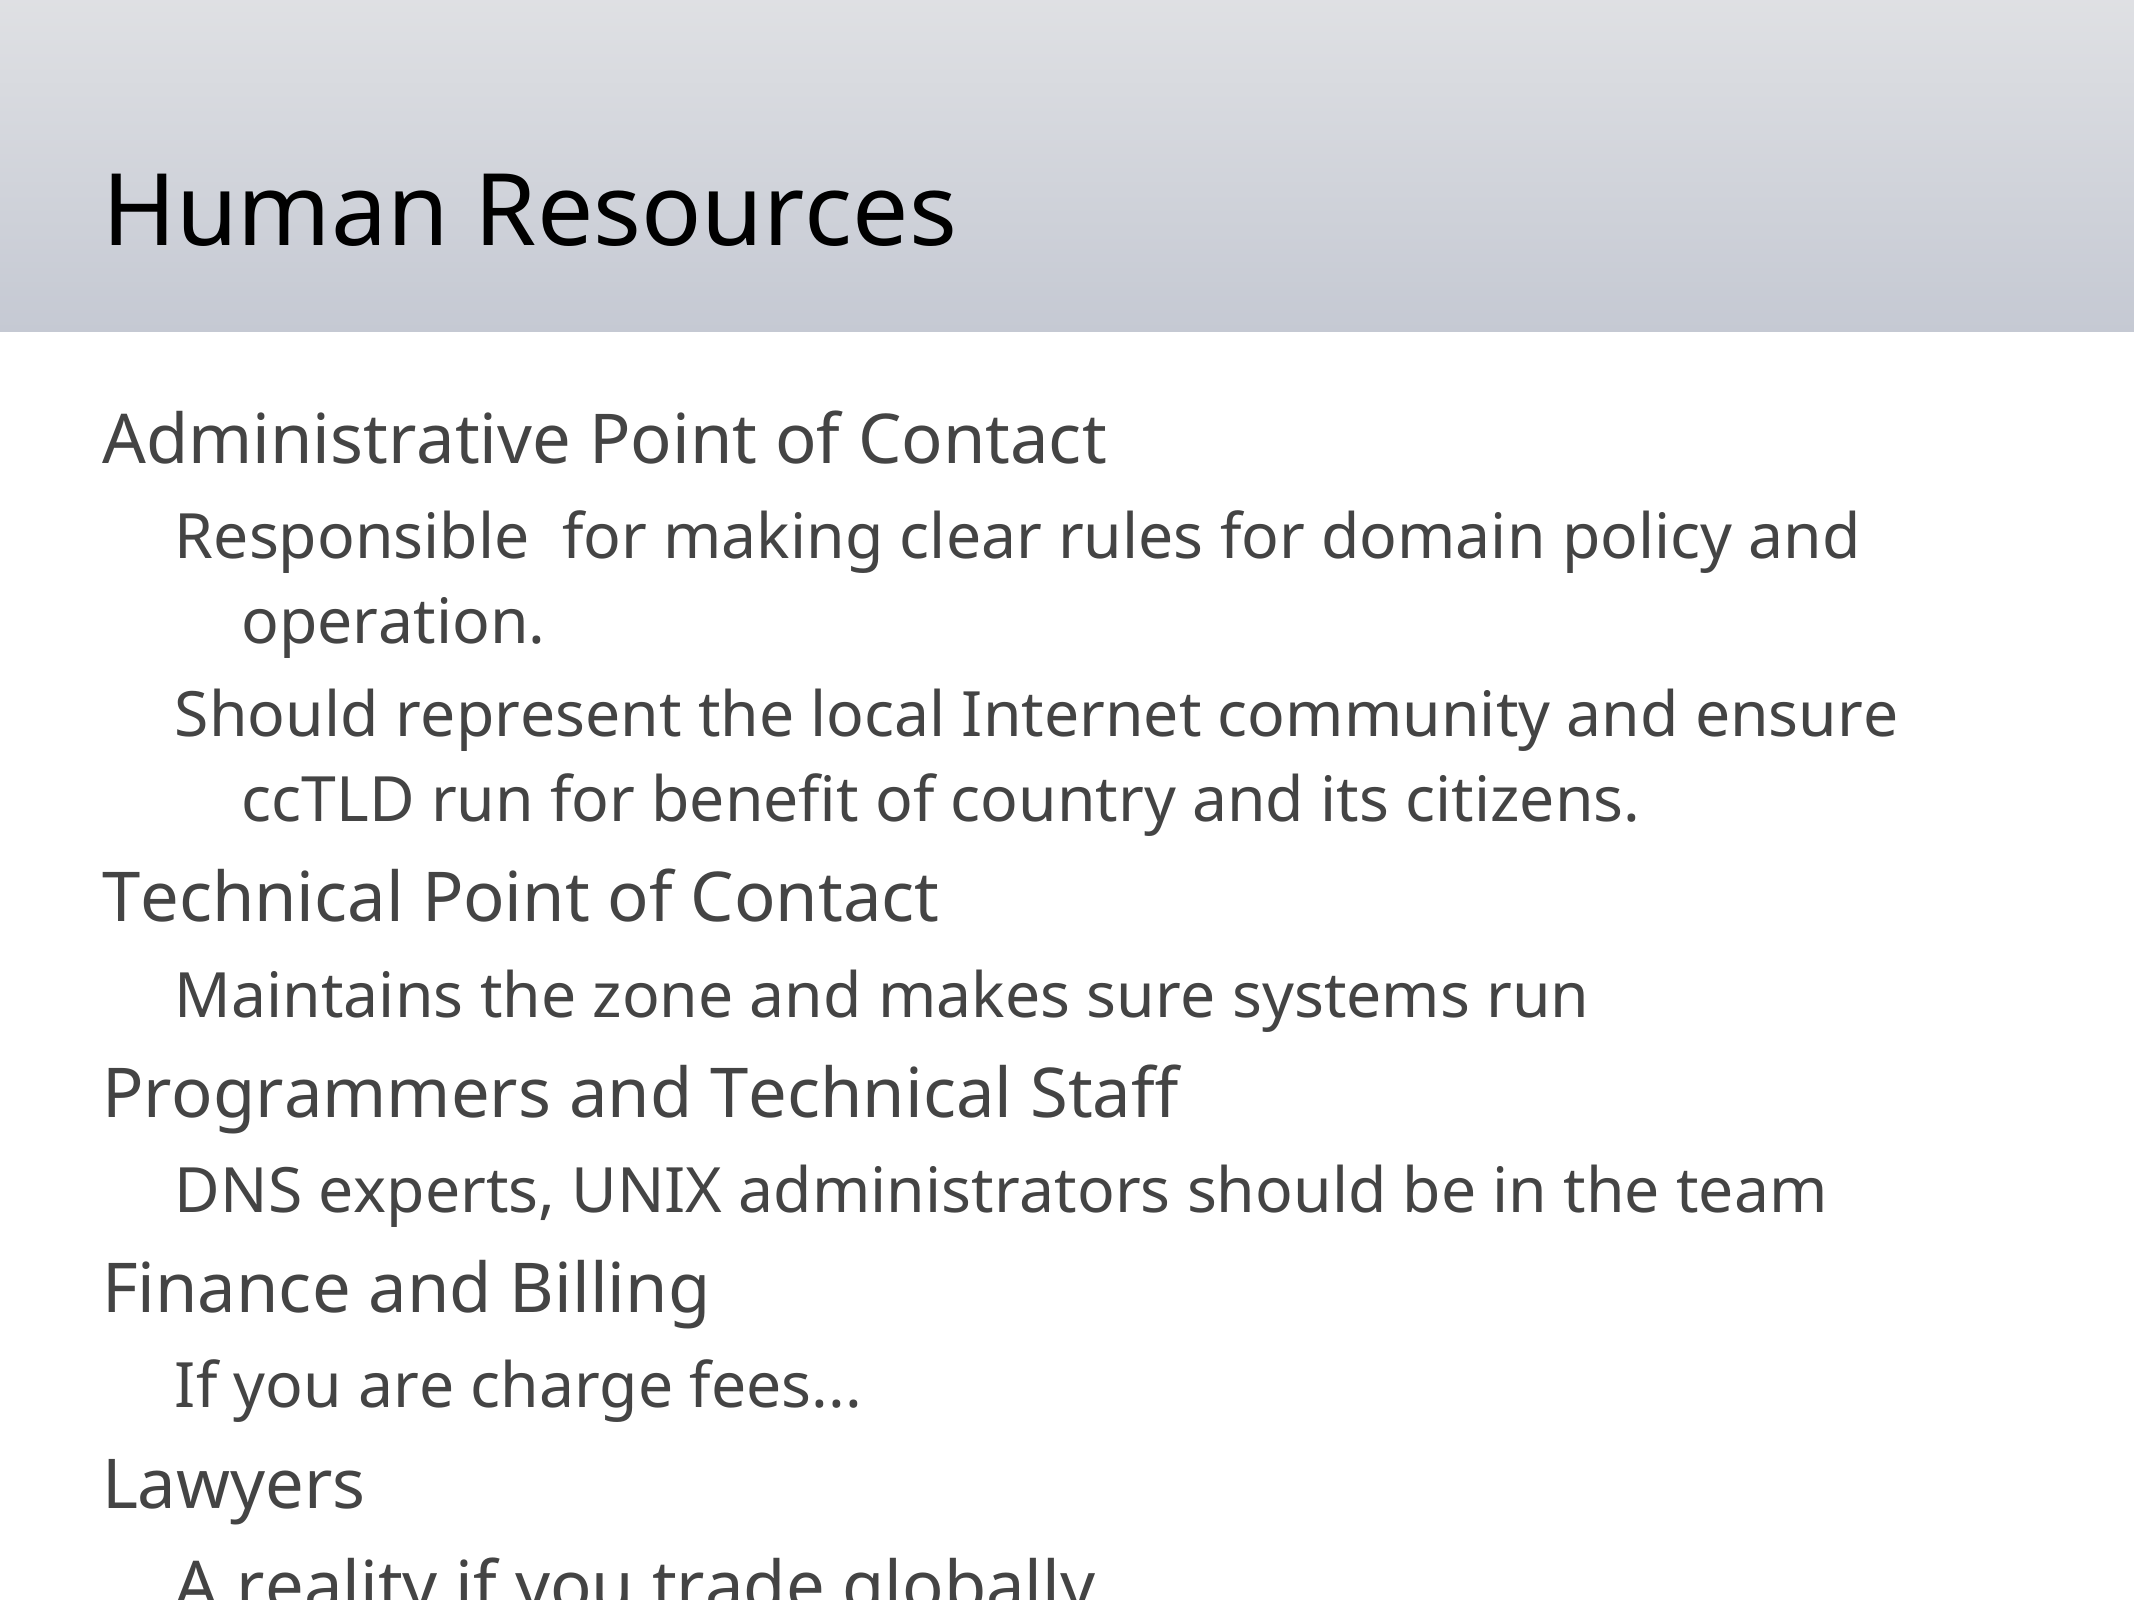

# Human Resources
Administrative Point of Contact
Responsible for making clear rules for domain policy and operation.
Should represent the local Internet community and ensure ccTLD run for benefit of country and its citizens.
Technical Point of Contact
Maintains the zone and makes sure systems run
Programmers and Technical Staff
DNS experts, UNIX administrators should be in the team
Finance and Billing
If you are charge fees...
Lawyers
A reality if you trade globally